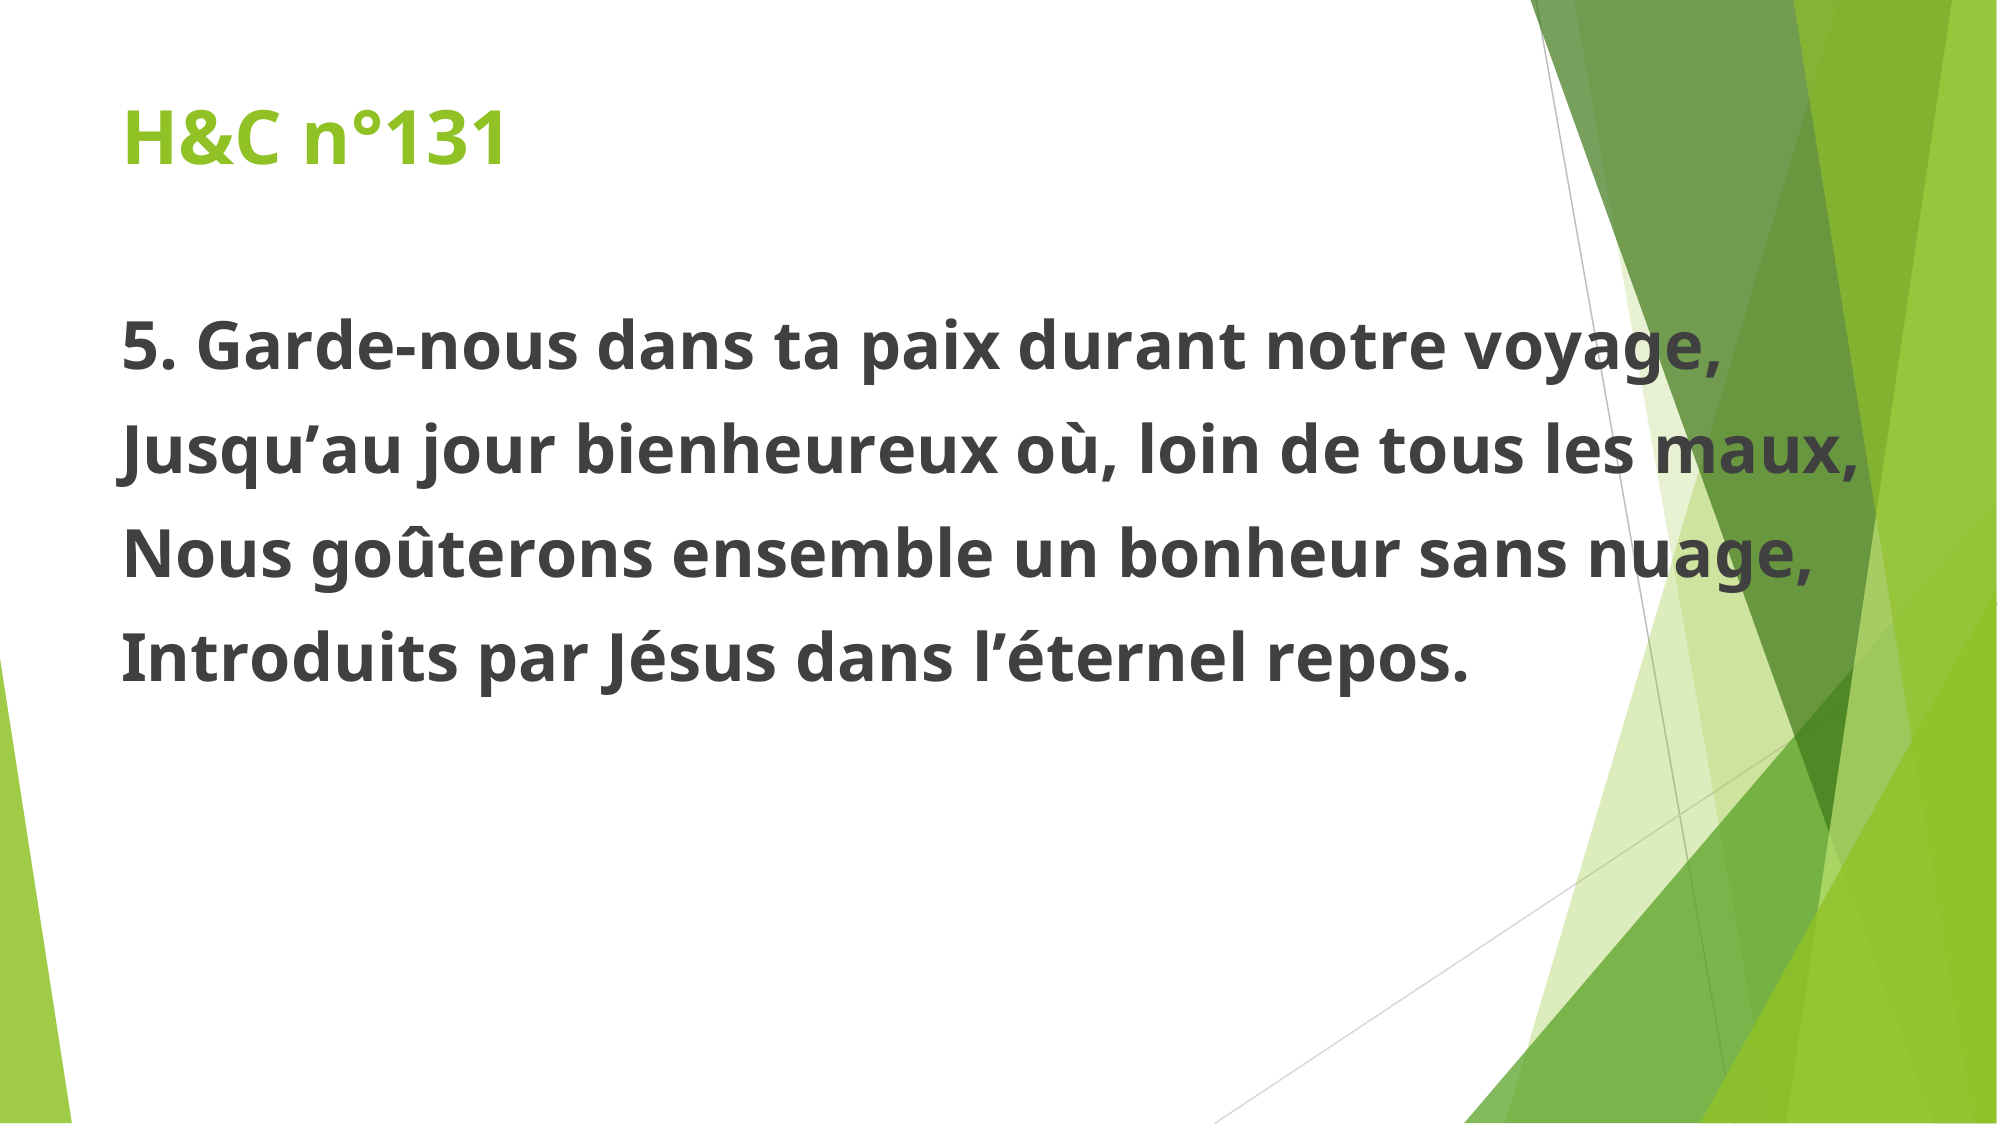

H&C n°131
5. Garde-nous dans ta paix durant notre voyage,
Jusqu’au jour bienheureux où, loin de tous les maux,
Nous goûterons ensemble un bonheur sans nuage,
Introduits par Jésus dans l’éternel repos.